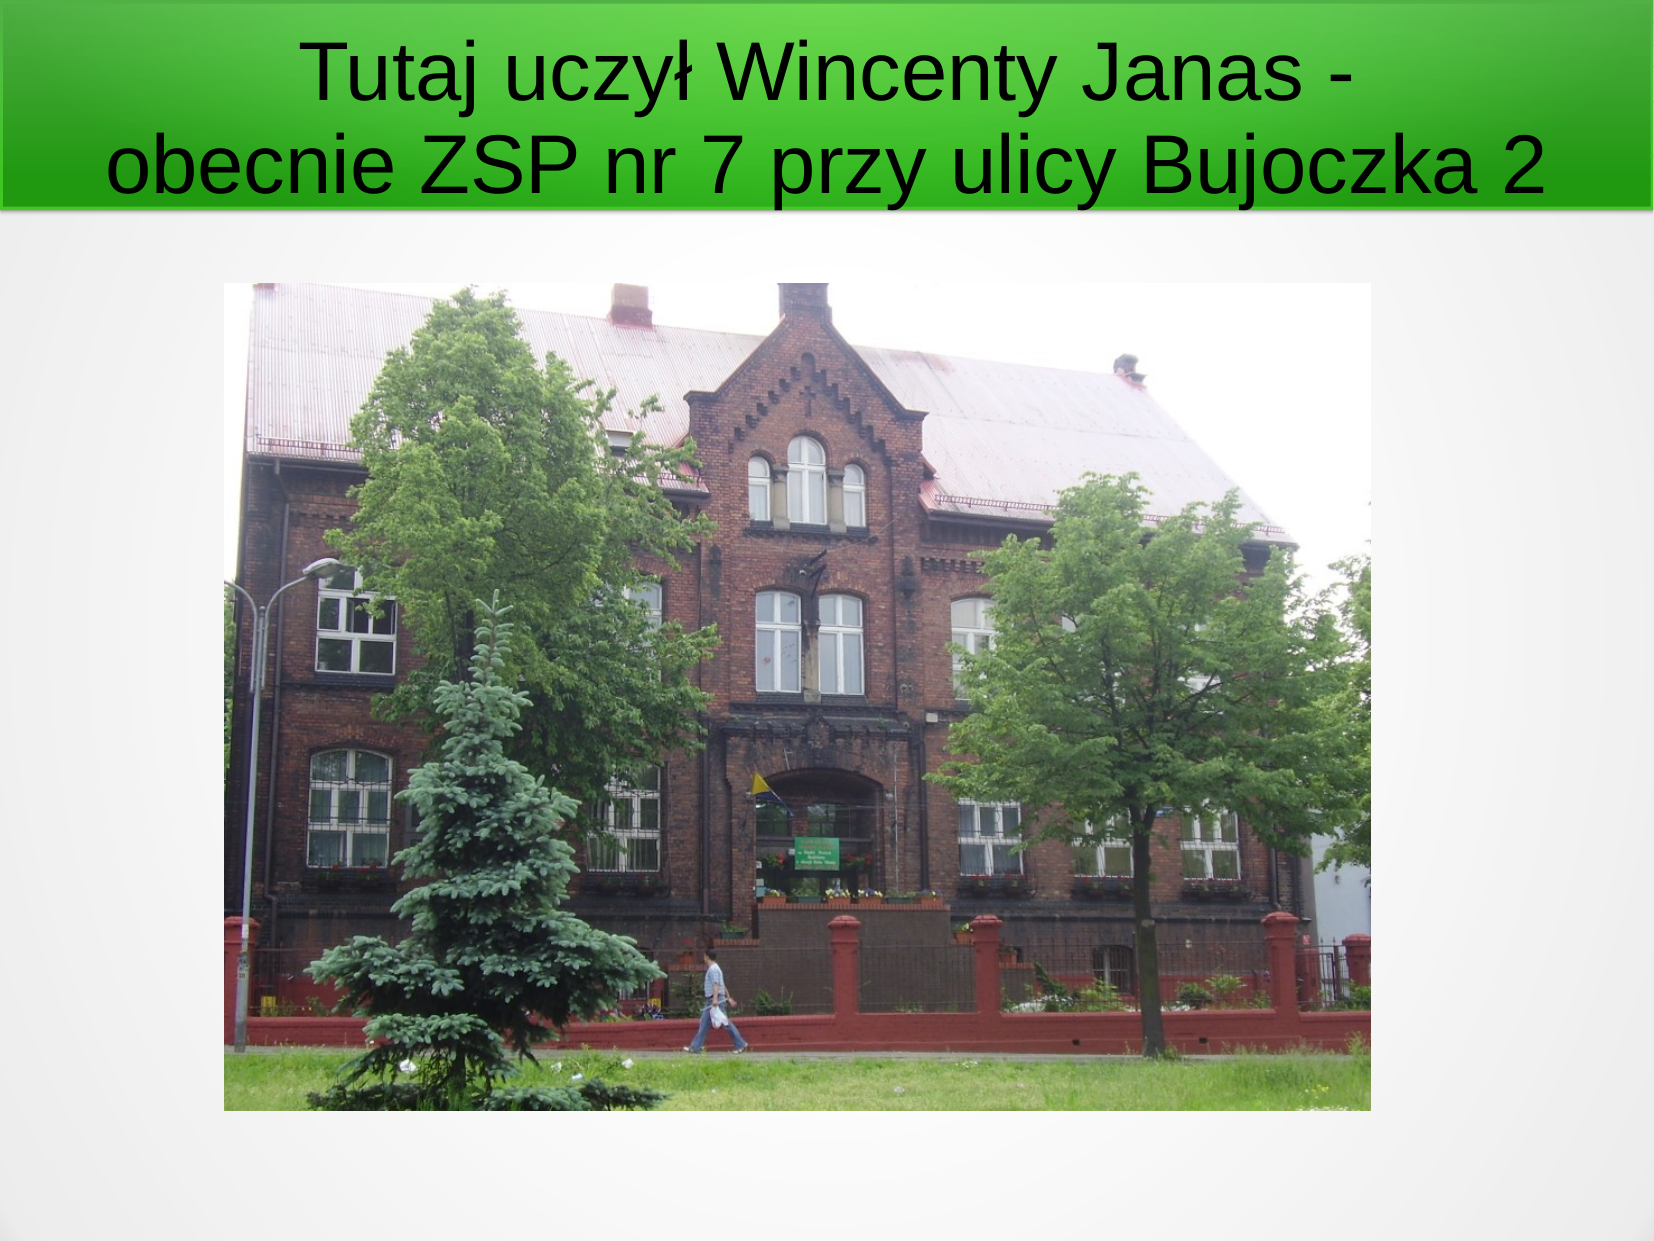

# Tutaj uczył Wincenty Janas - obecnie ZSP nr 7 przy ulicy Bujoczka 2